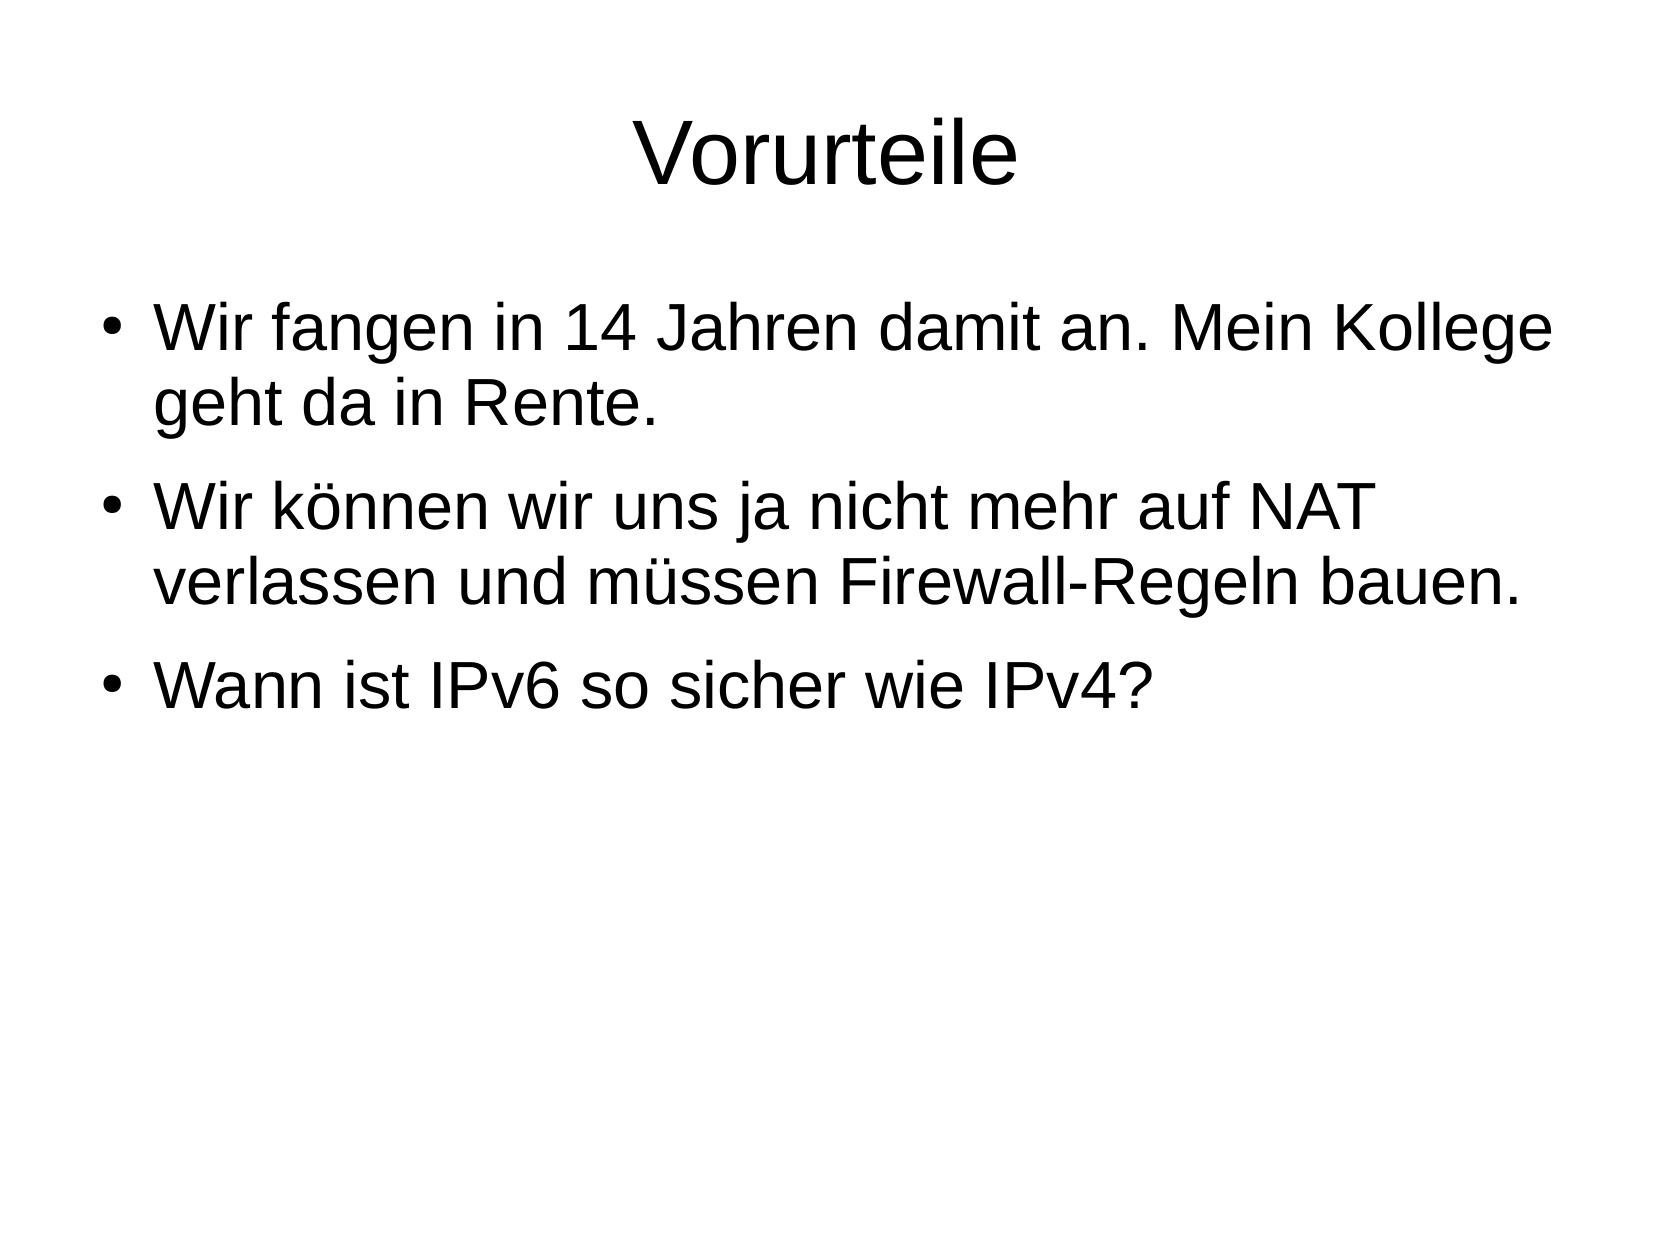

# Vorurteile
Wir fangen in 14 Jahren damit an. Mein Kollege geht da in Rente.
Wir können wir uns ja nicht mehr auf NAT verlassen und müssen Firewall-Regeln bauen.
Wann ist IPv6 so sicher wie IPv4?